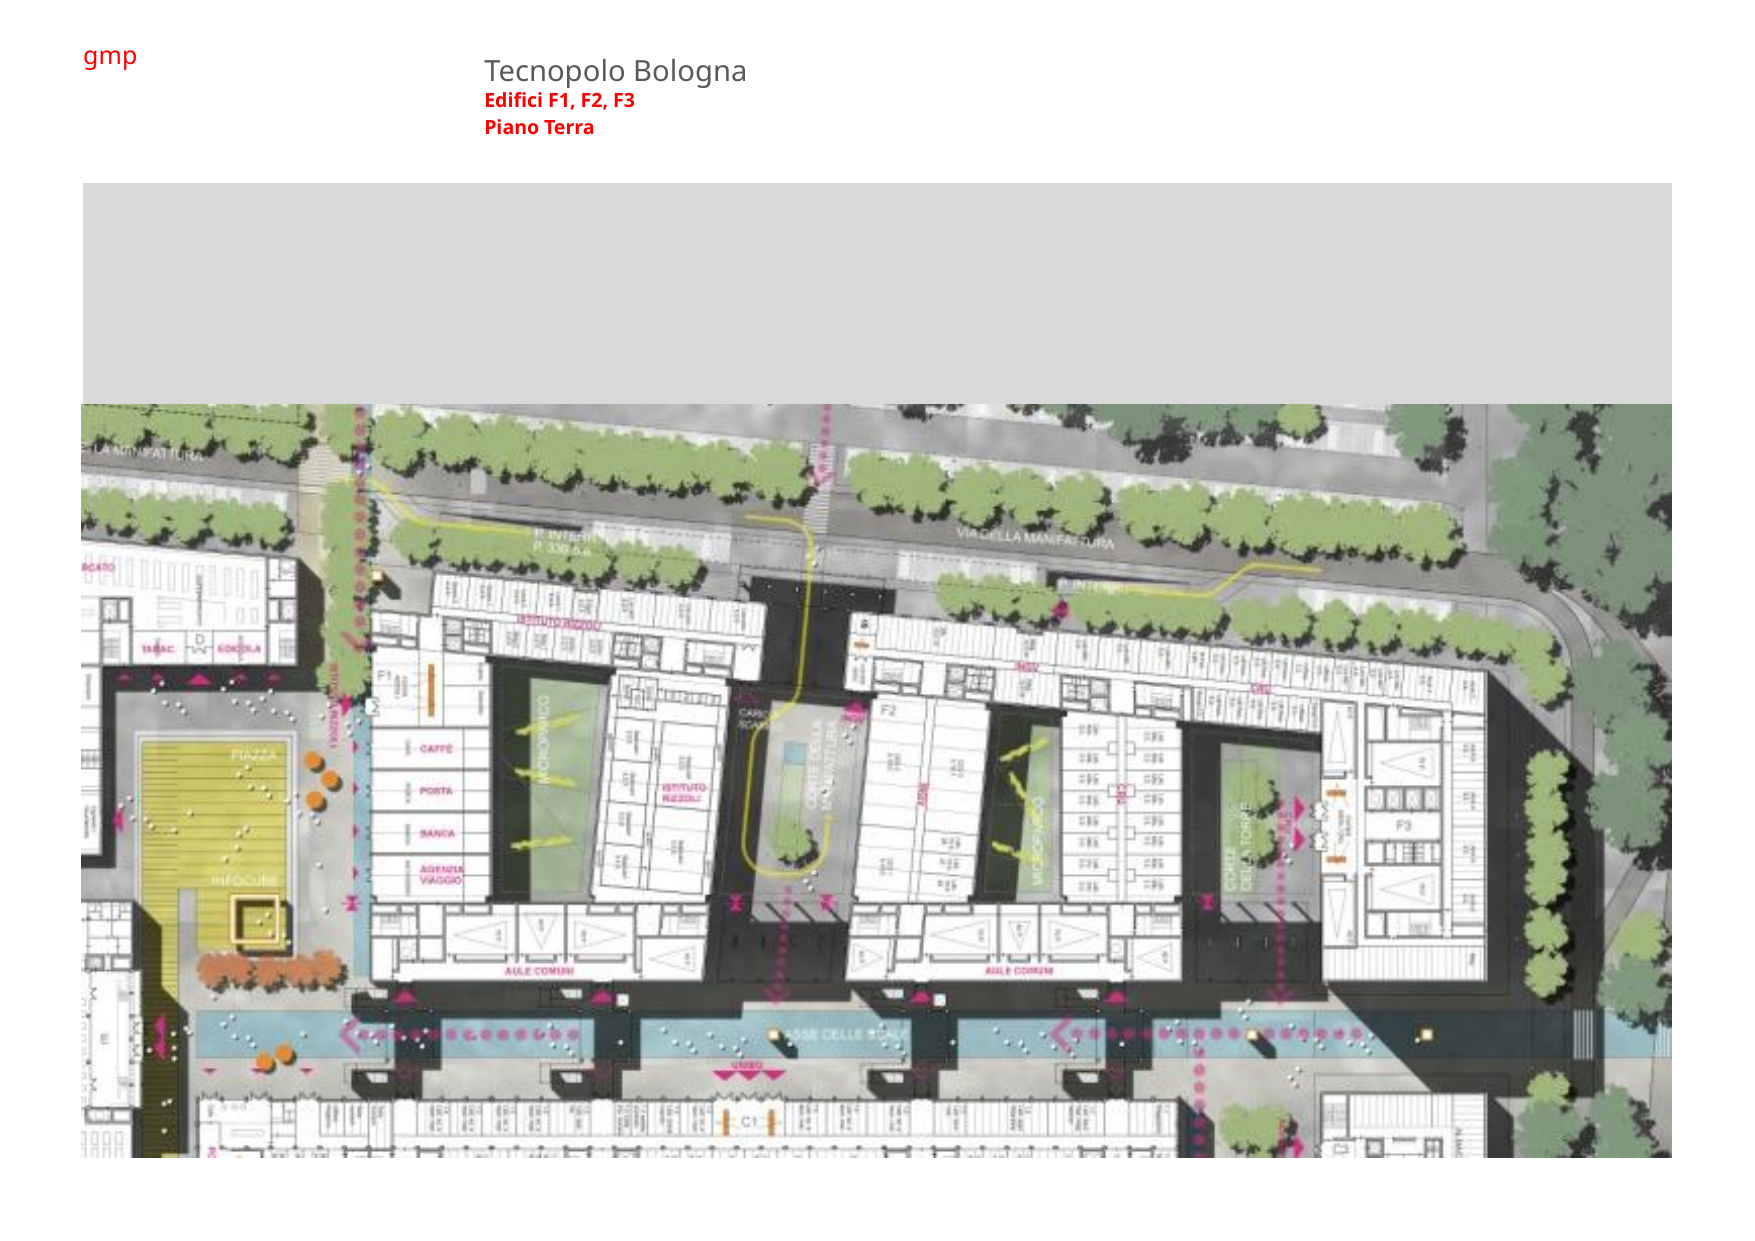

# Edifici F1, F2, F3
Piano Terra